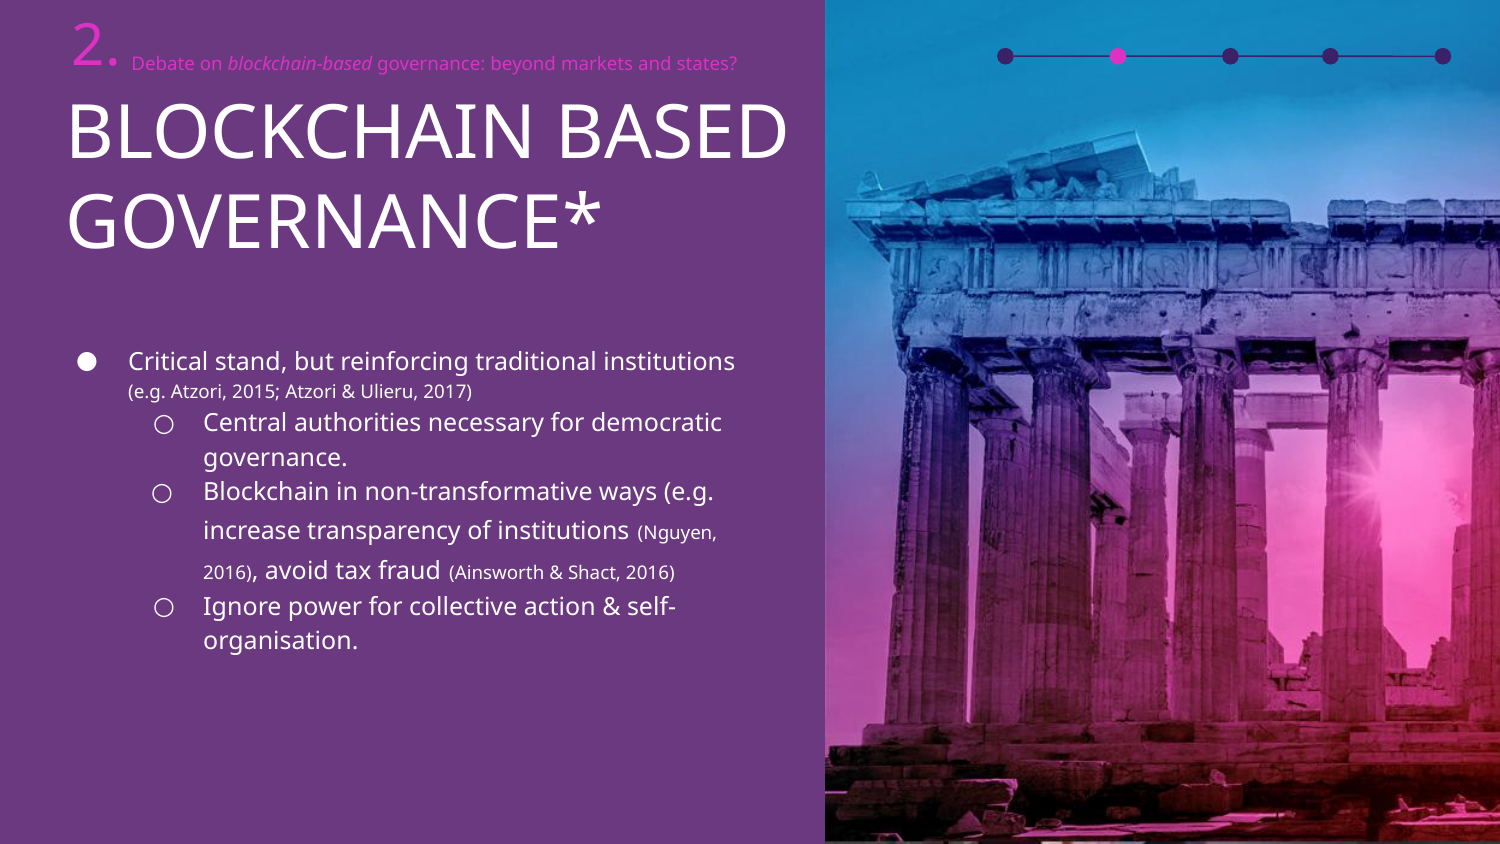

2.
Debate on blockchain-based governance: beyond markets and states?
BLOCKCHAIN BASED GOVERNANCE*
# Critical stand, but reinforcing traditional institutions (e.g. Atzori, 2015; Atzori & Ulieru, 2017)
Central authorities necessary for democratic governance.
Blockchain in non-transformative ways (e.g. increase transparency of institutions (Nguyen, 2016), avoid tax fraud (Ainsworth & Shact, 2016)
Ignore power for collective action & self-organisation.